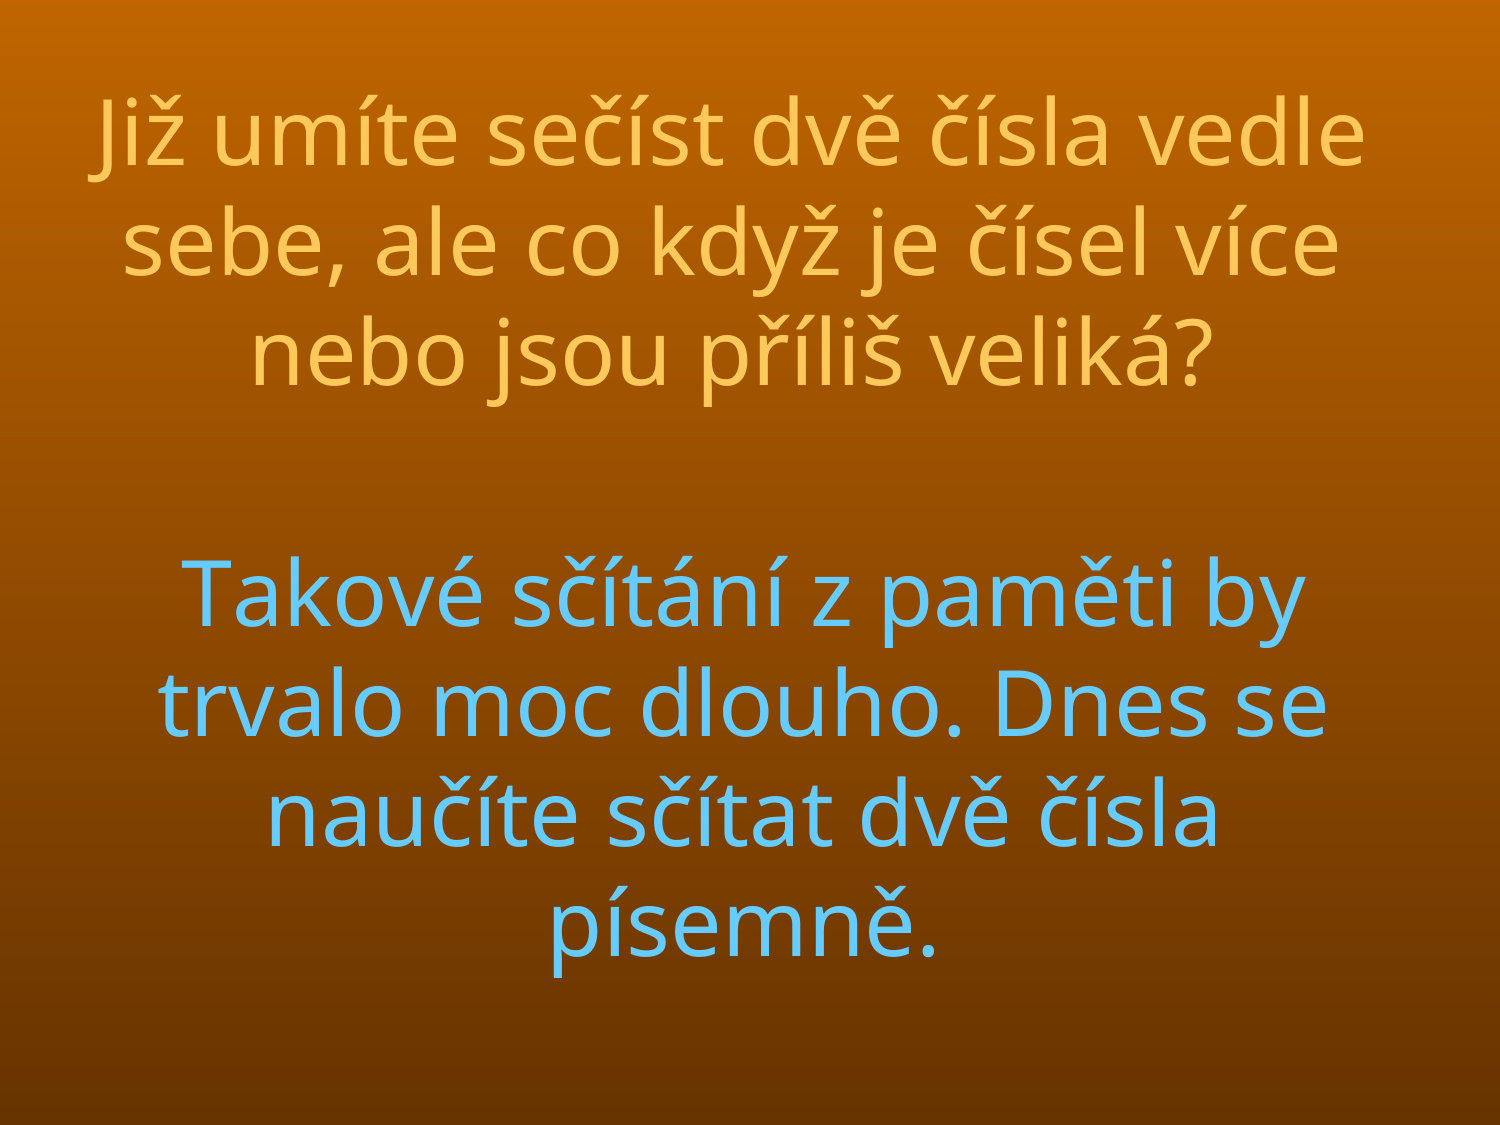

Již umíte sečíst dvě čísla vedle sebe, ale co když je čísel více nebo jsou příliš veliká?
Takové sčítání z paměti by trvalo moc dlouho. Dnes se naučíte sčítat dvě čísla písemně.